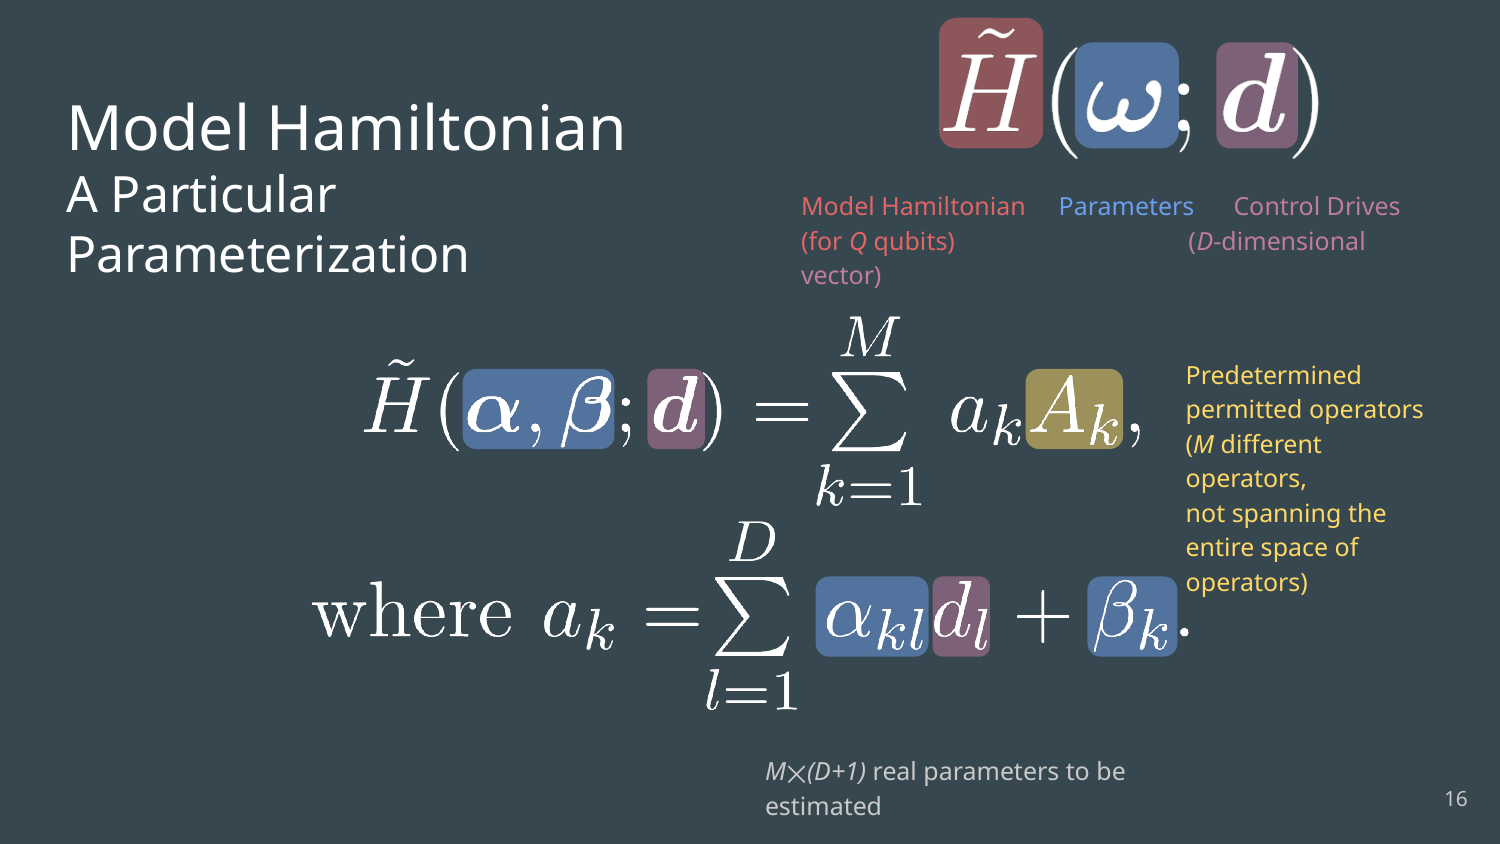

# Model Hamiltonian A Particular Parameterization
Model Hamiltonian Parameters Control Drives
(for Q qubits) (D-dimensional vector)
Predetermined permitted operators
(M different operators,
not spanning the entire space of operators)
M⨉(D+1) real parameters to be estimated